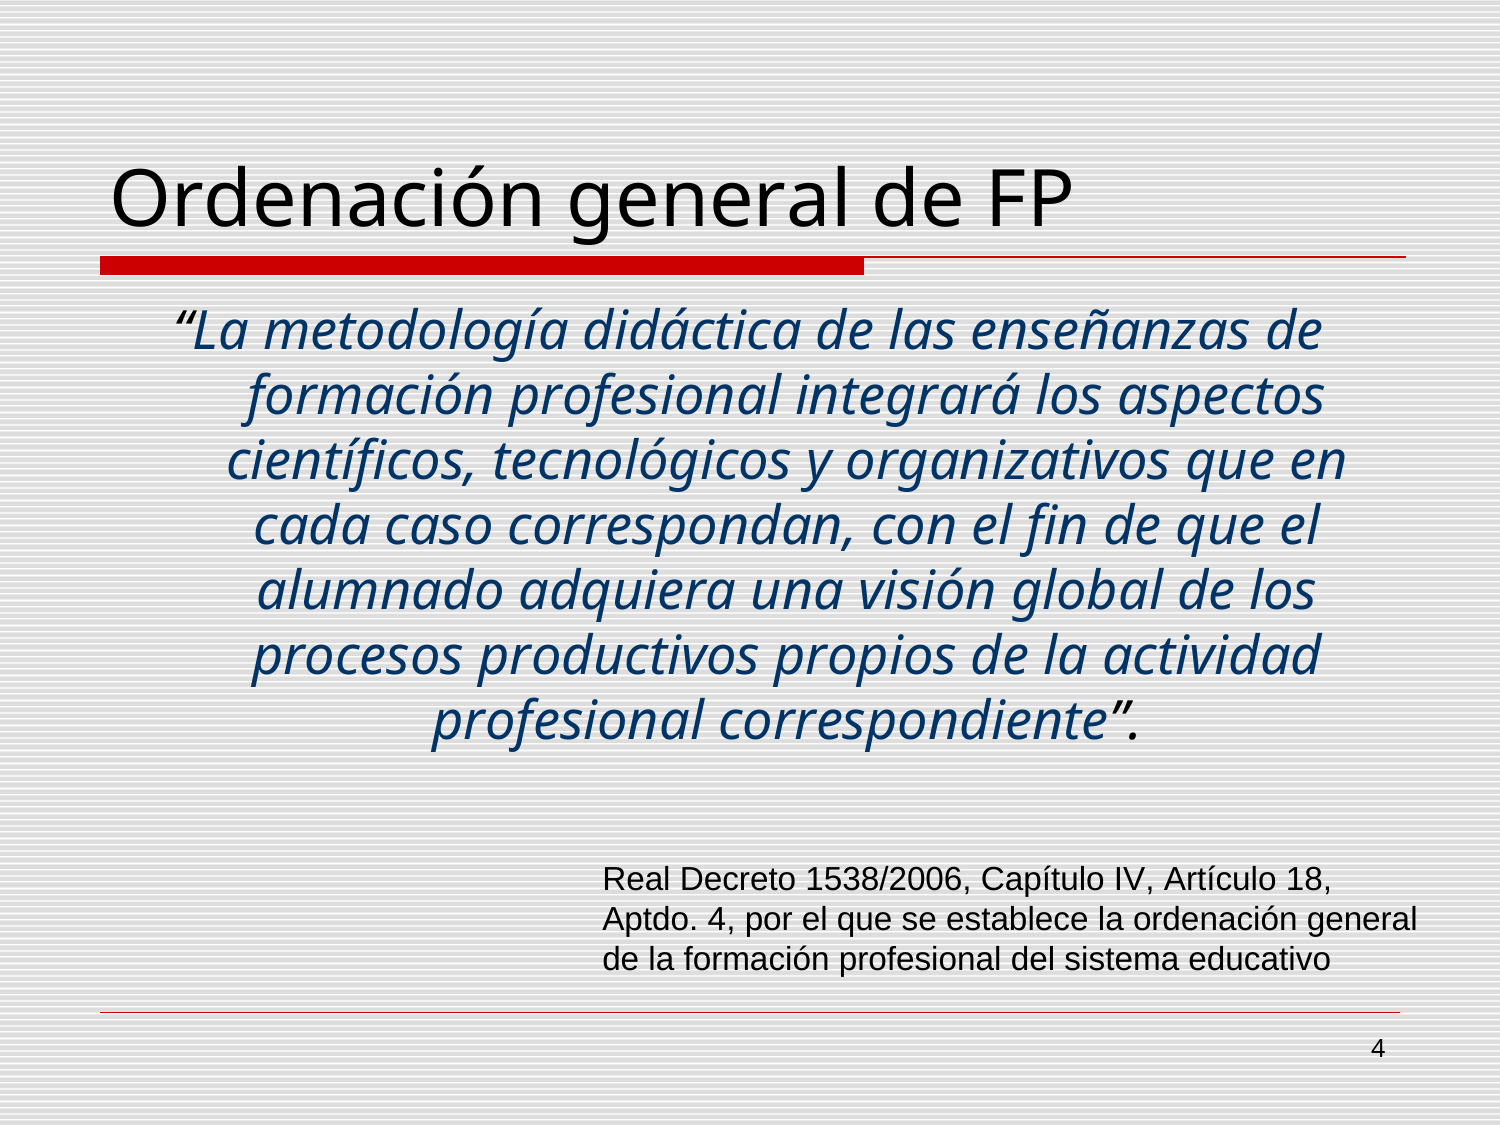

# Ordenación general de FP
“La metodología didáctica de las enseñanzas de formación profesional integrará los aspectos científicos, tecnológicos y organizativos que en cada caso correspondan, con el fin de que el alumnado adquiera una visión global de los procesos productivos propios de la actividad profesional correspondiente”.
Real Decreto 1538/2006, Capítulo IV, Artículo 18, Aptdo. 4, por el que se establece la ordenación general de la formación profesional del sistema educativo
3